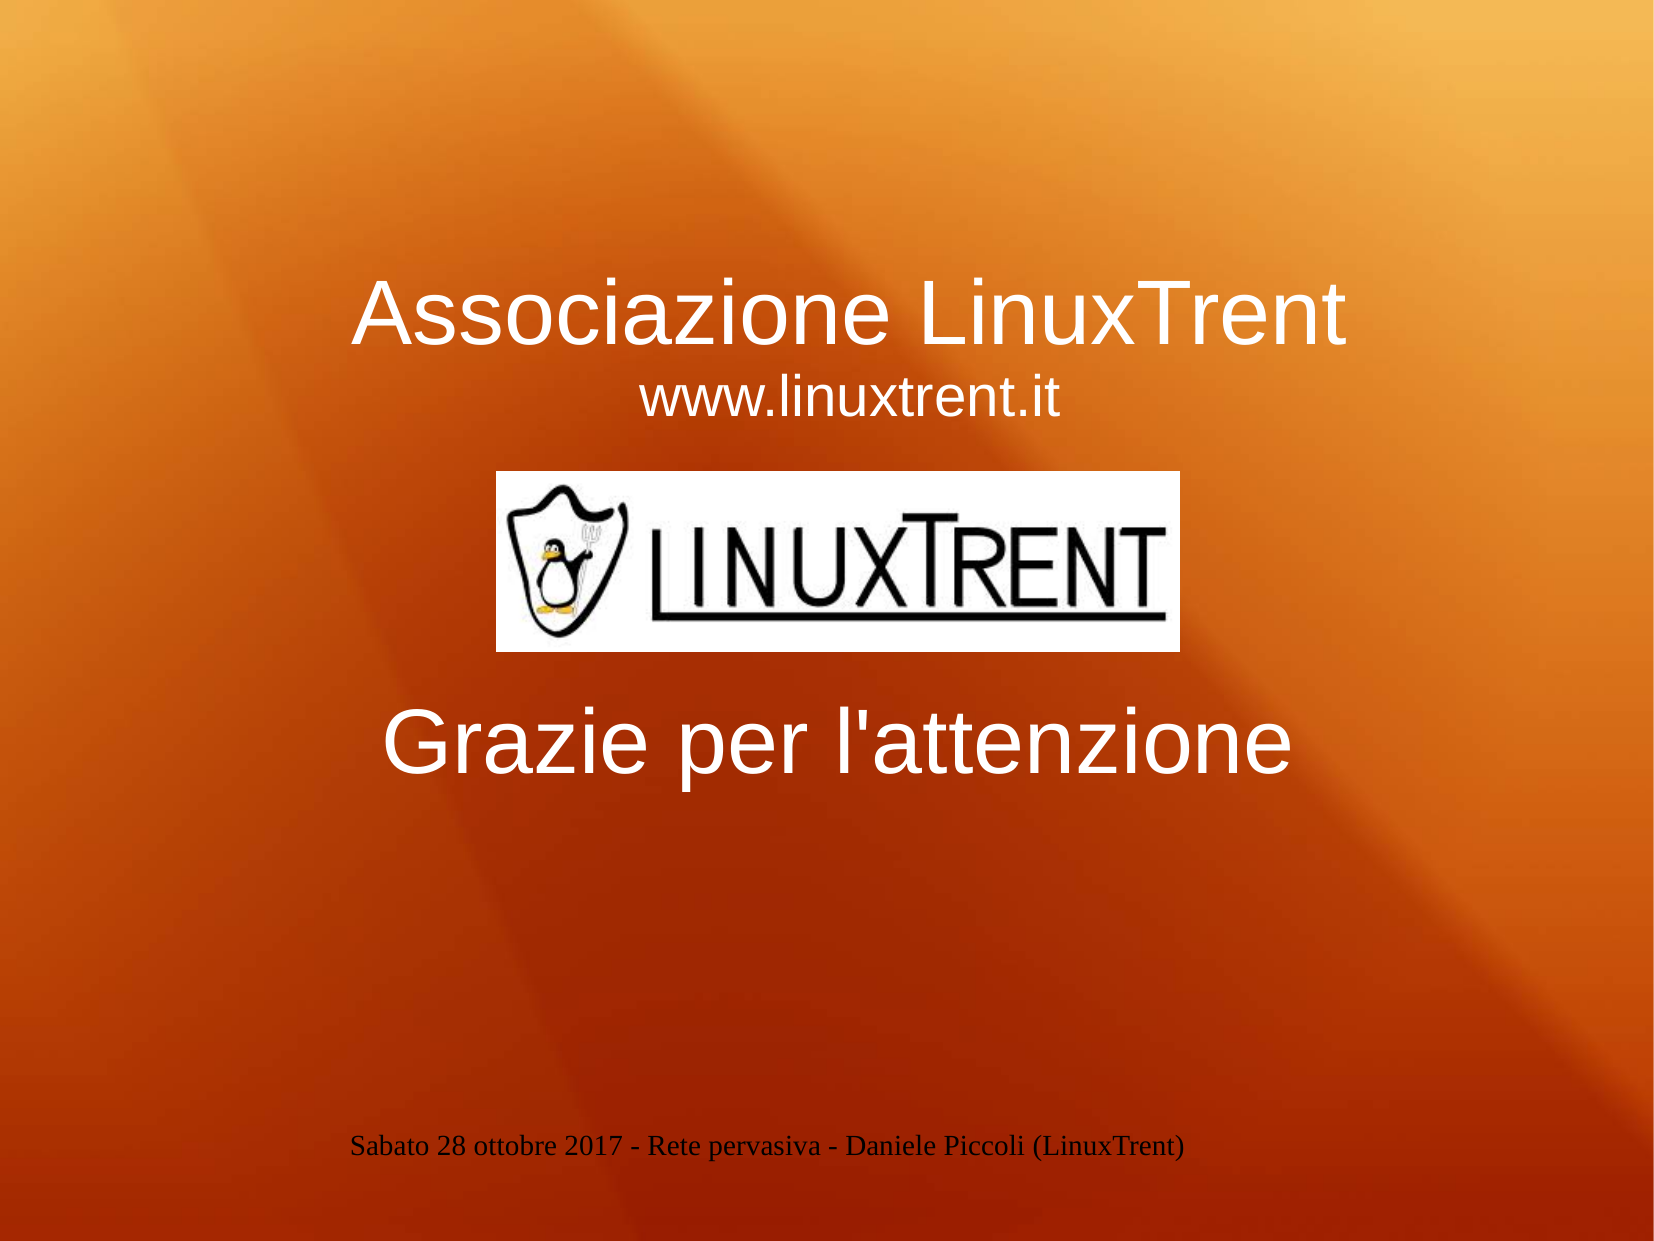

Associazione LinuxTrent
www.linuxtrent.it
# Grazie per l'attenzione
Sabato 28 ottobre 2017 - Rete pervasiva - Daniele Piccoli (LinuxTrent)